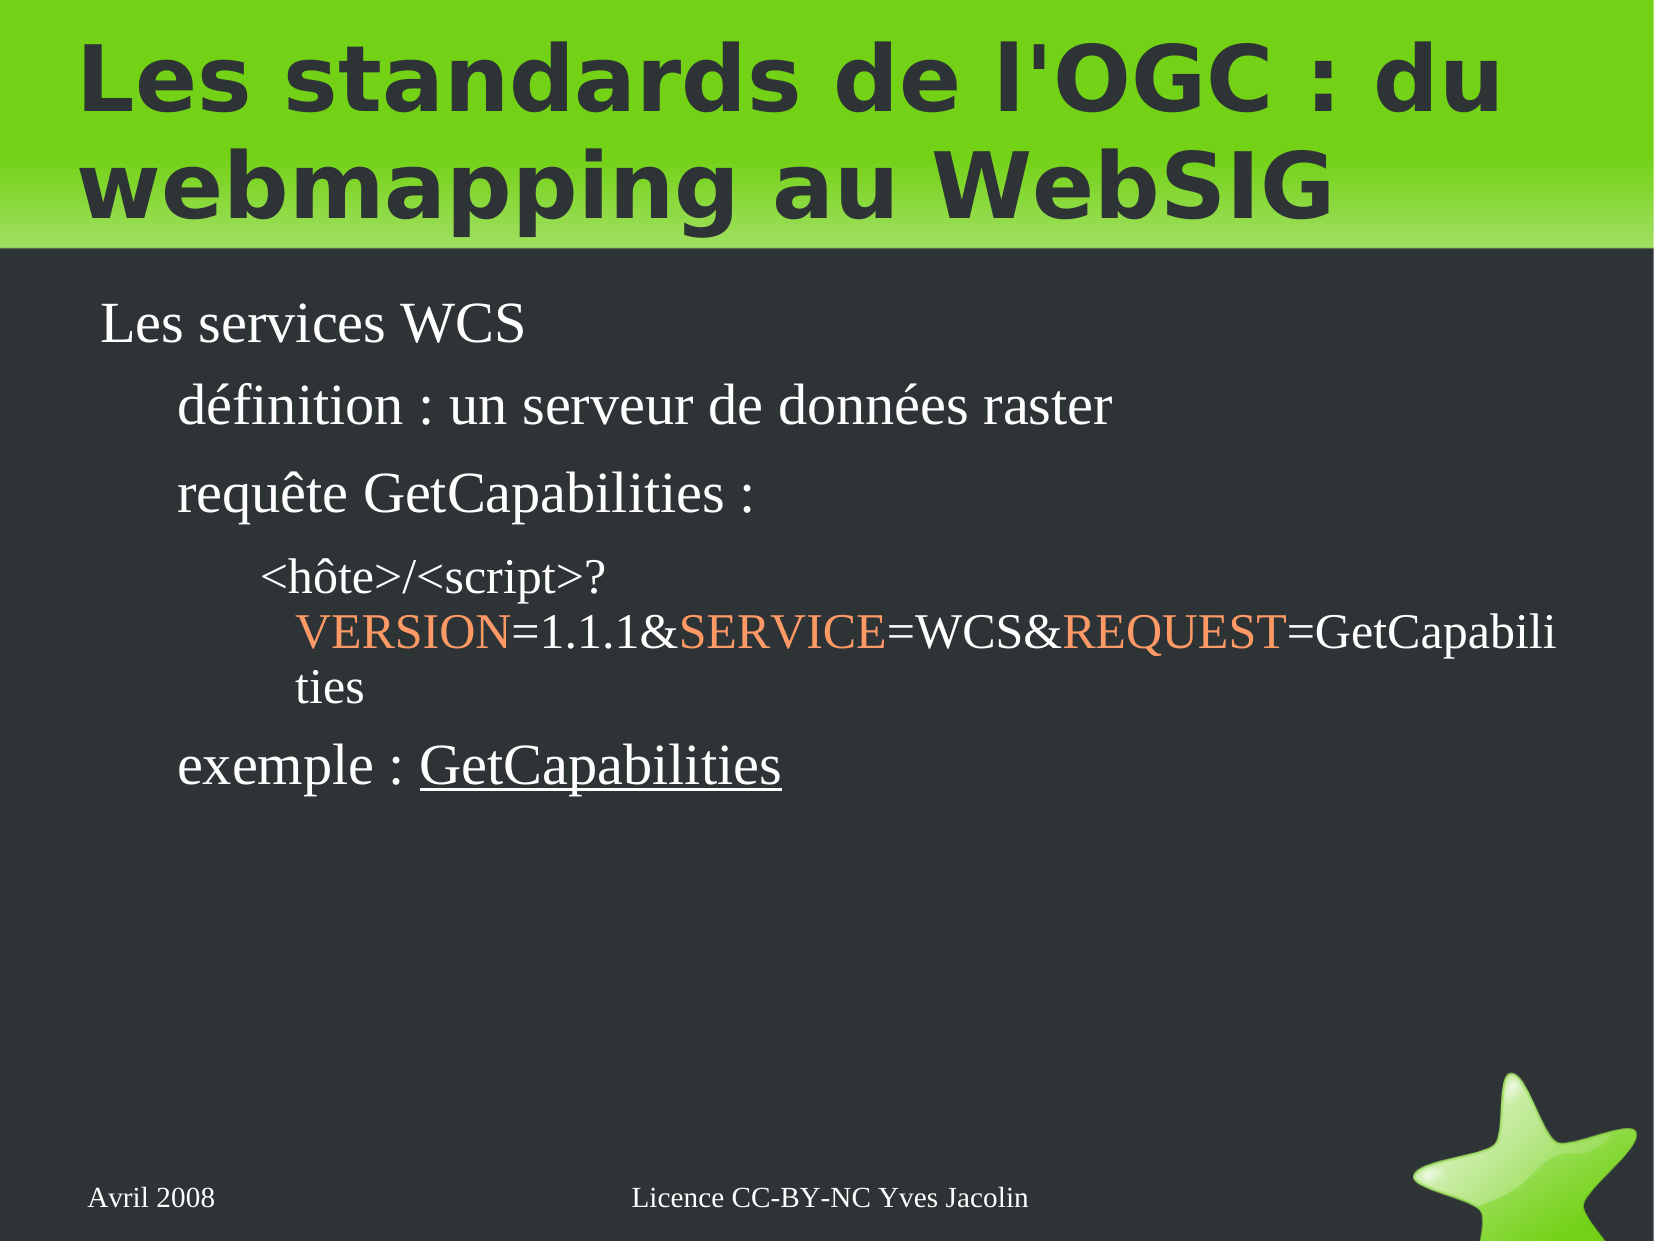

# Les standards de l'OGC : du webmapping au WebSIG
Les services WCS
définition : un serveur de données raster
requête GetCapabilities :
<hôte>/<script>?VERSION=1.1.1&SERVICE=WCS&REQUEST=GetCapabilities
exemple : GetCapabilities